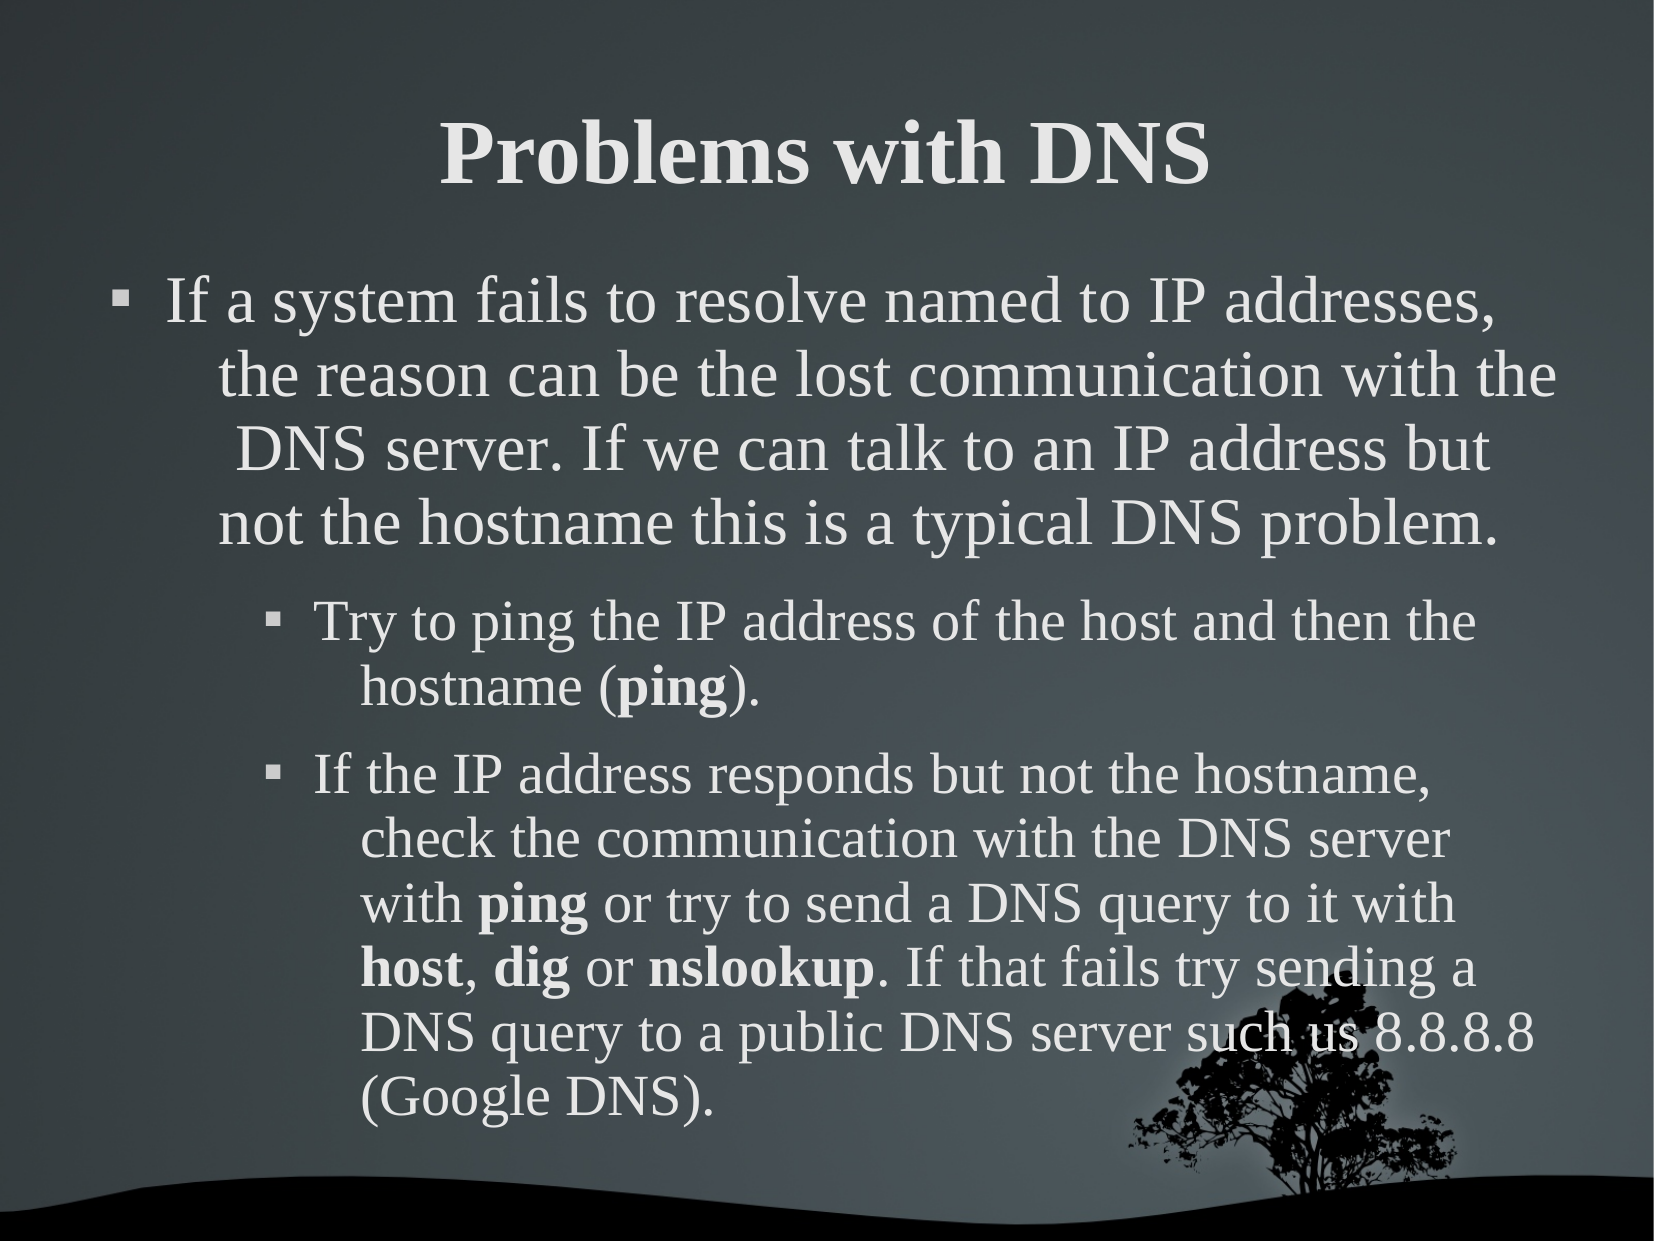

# Problems with DNS
If a system fails to resolve named to IP addresses, the reason can be the lost communication with the DNS server. If we can talk to an IP address but not the hostname this is a typical DNS problem.
Try to ping the IP address of the host and then the hostname (ping).
If the IP address responds but not the hostname, check the communication with the DNS server with ping or try to send a DNS query to it with host, dig or nslookup. If that fails try sending a DNS query to a public DNS server such us 8.8.8.8 (Google DNS).